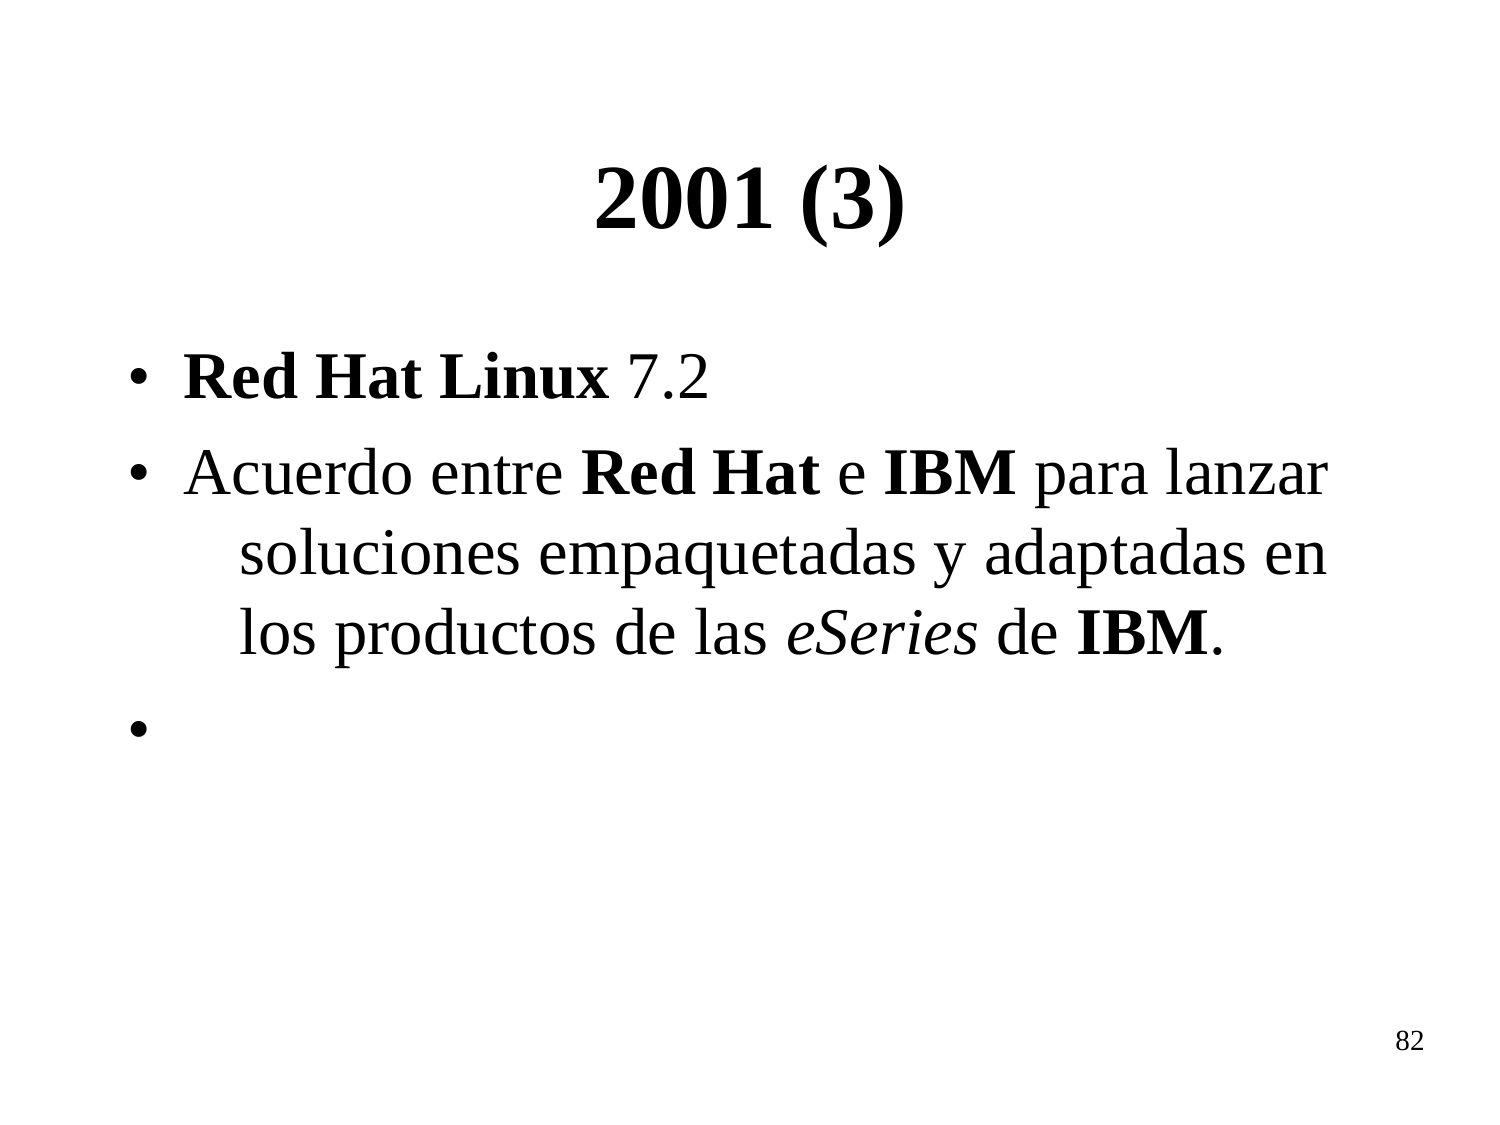

# 2001 (3)
Red Hat Linux 7.2
Acuerdo entre Red Hat e IBM para lanzar soluciones empaquetadas y adaptadas en los productos de las eSeries de IBM.
82